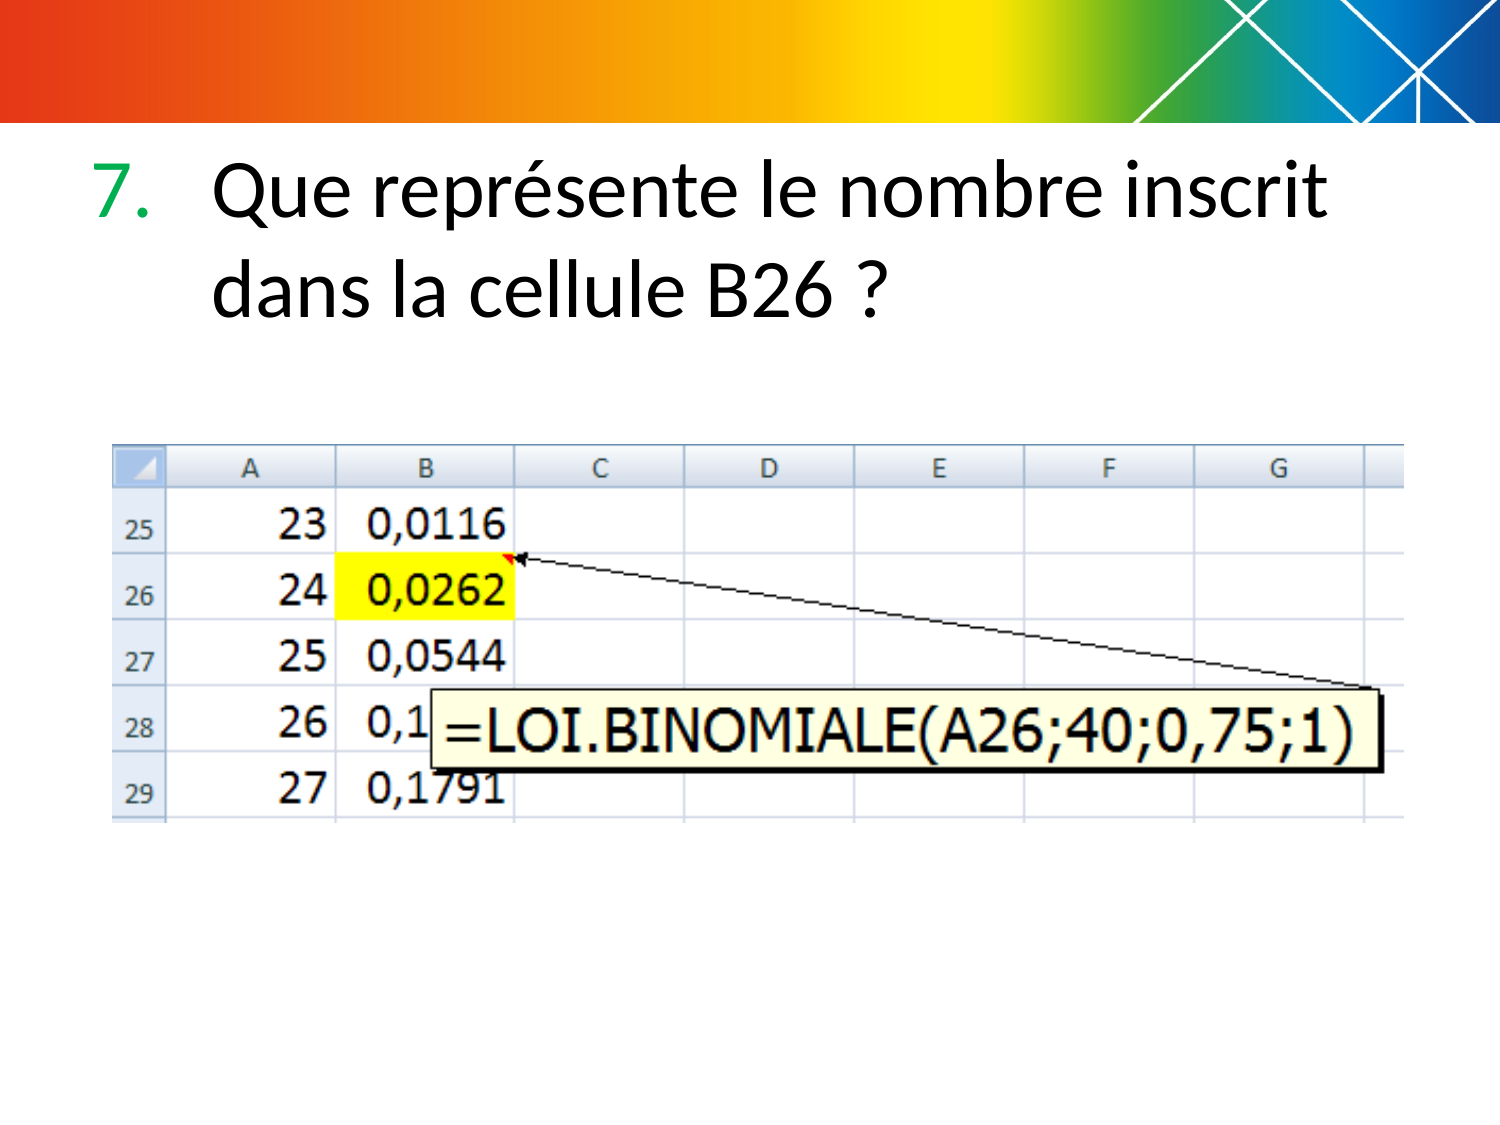

# Que représente le nombre inscrit dans la cellule B26 ?